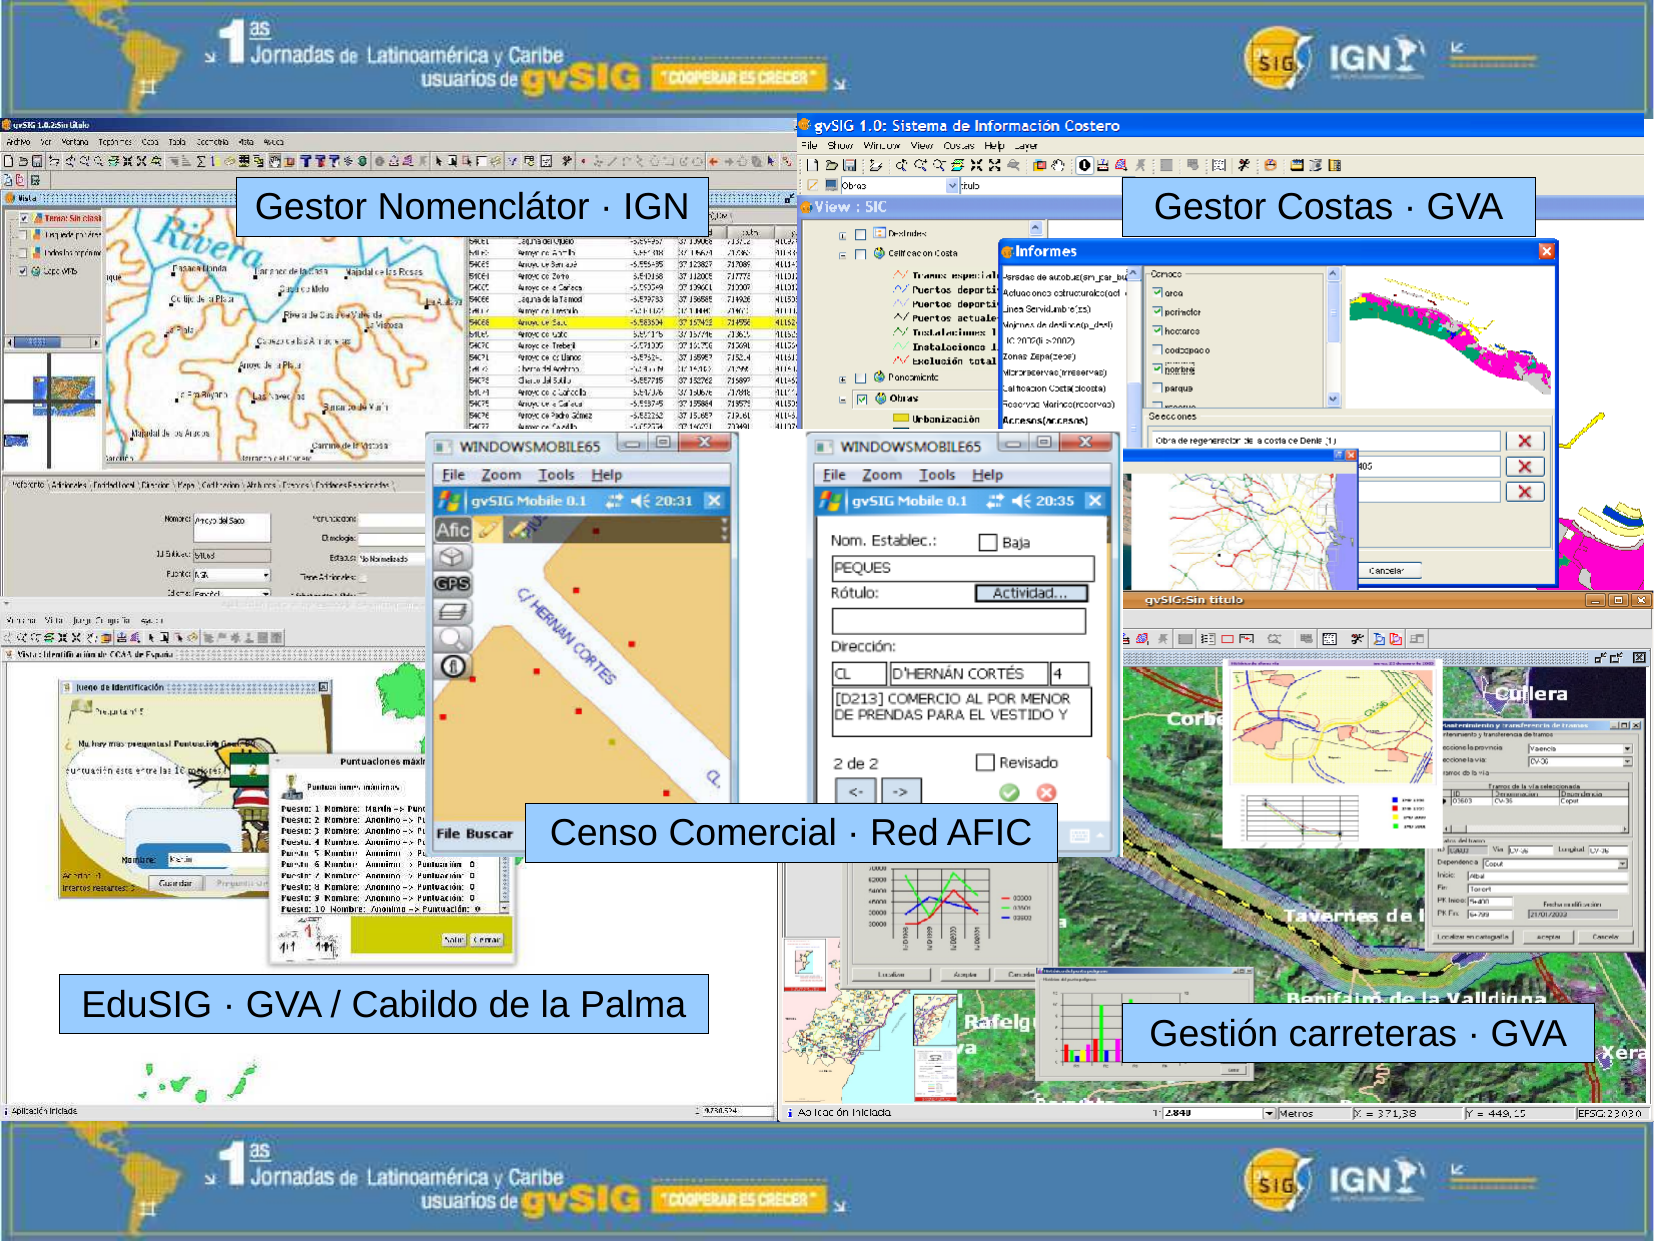

Gestor Nomenclátor · IGN
Gestor Costas · GVA
Censo Comercial · Red AFIC
EduSIG · GVA / Cabildo de la Palma
Gestión carreteras · GVA